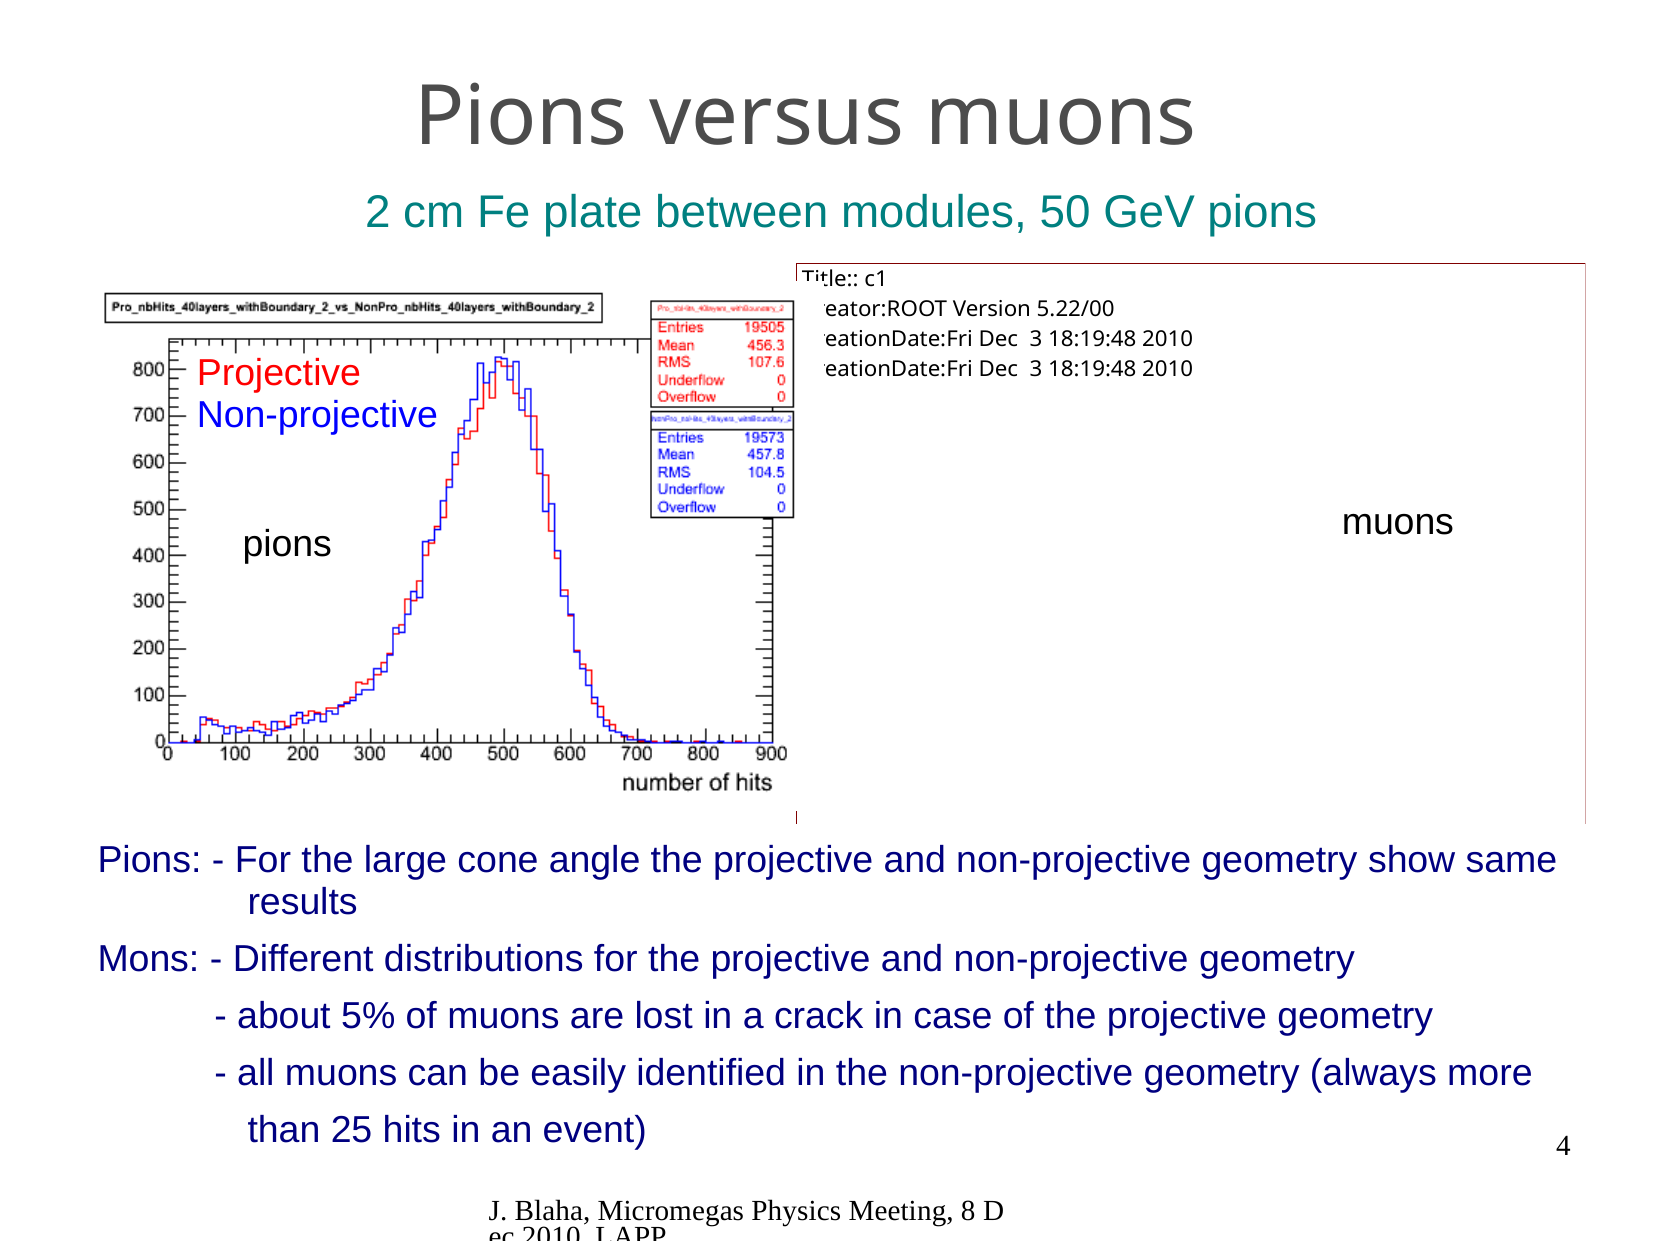

# Pions versus muons
2 cm Fe plate between modules, 50 GeV pions
Projective
Non-projective
muons
pions
Pions: - For the large cone angle the projective and non-projective geometry show same 			results
Mons: - Different distributions for the projective and non-projective geometry
	 - about 5% of muons are lost in a crack in case of the projective geometry
 	 - all muons can be easily identified in the non-projective geometry (always more
		than 25 hits in an event)
4
J. Blaha, Micromegas Physics Meeting, 8 Dec 2010, LAPP